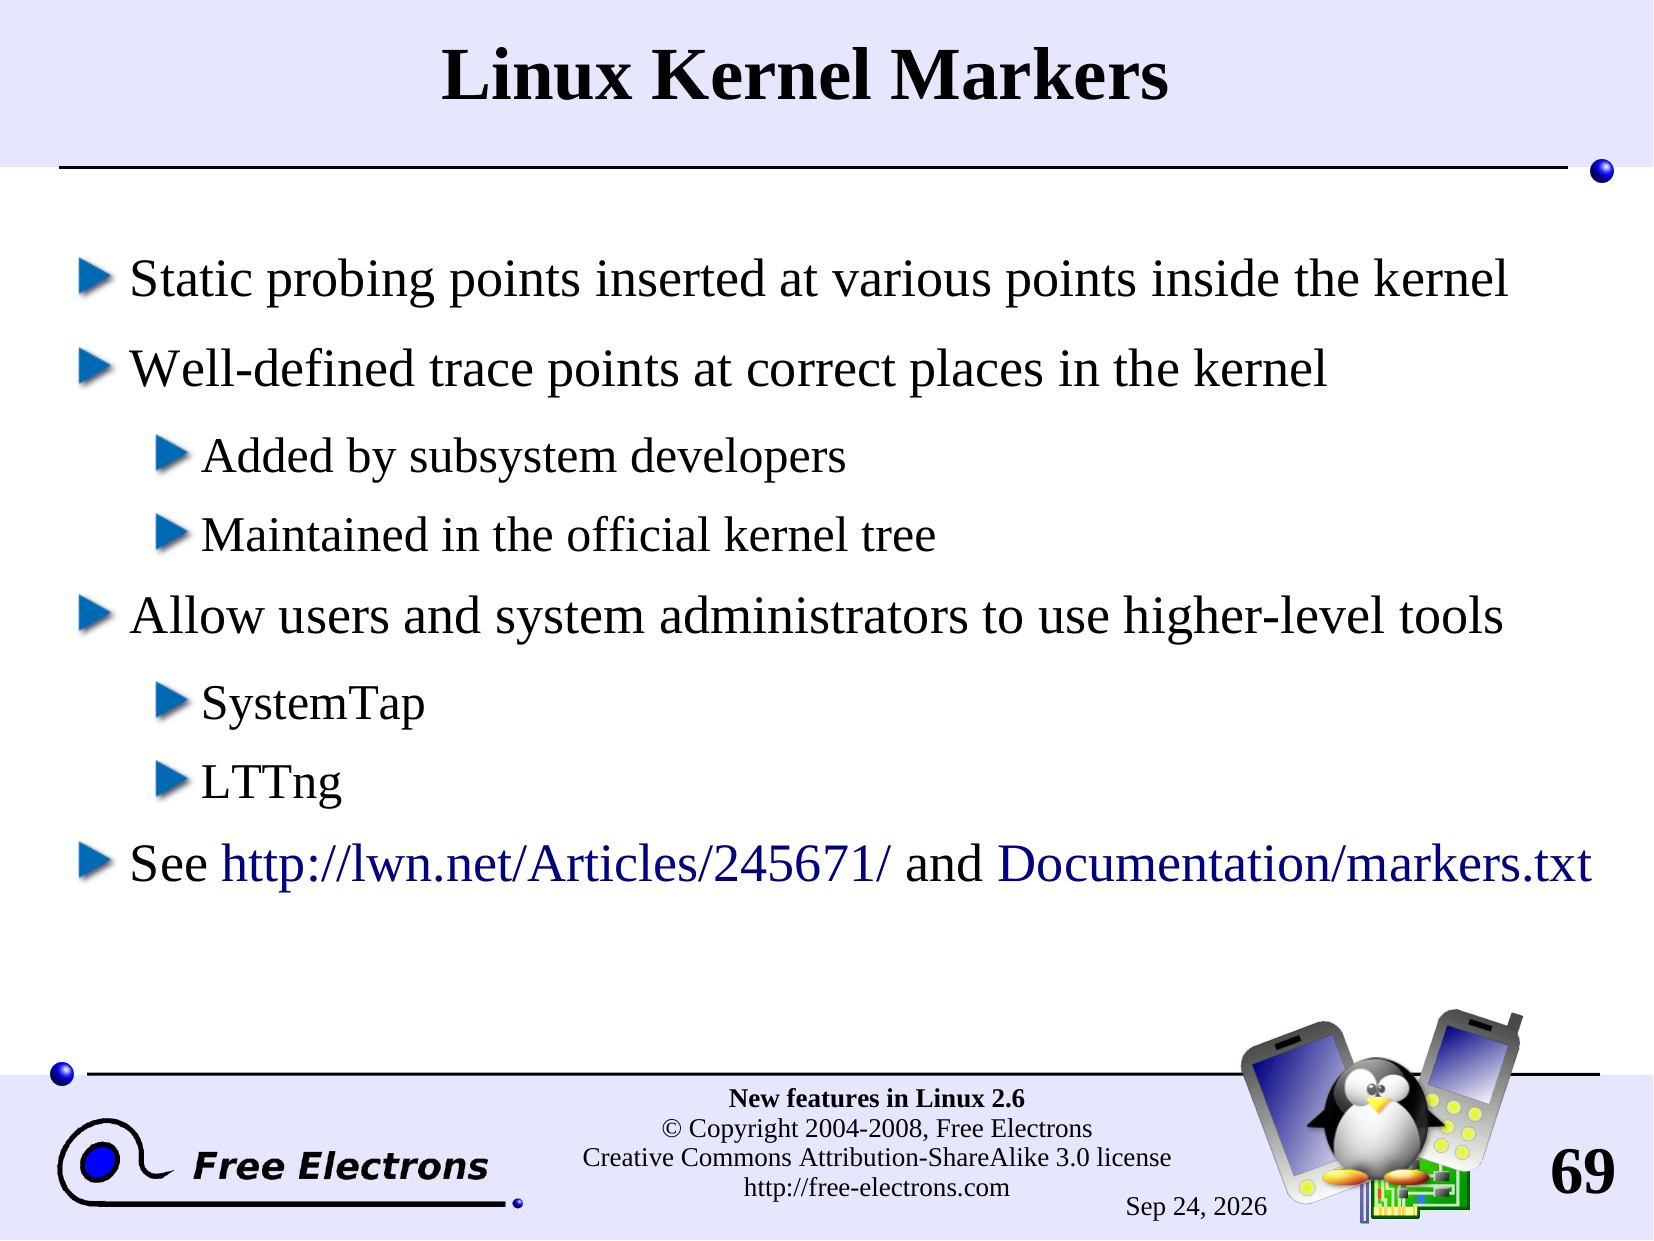

# Linux Kernel Markers
Static probing points inserted at various points inside the kernel
Well-defined trace points at correct places in the kernel
Added by subsystem developers
Maintained in the official kernel tree
Allow users and system administrators to use higher-level tools
SystemTap
LTTng
See http://lwn.net/Articles/245671/ and Documentation/markers.txt